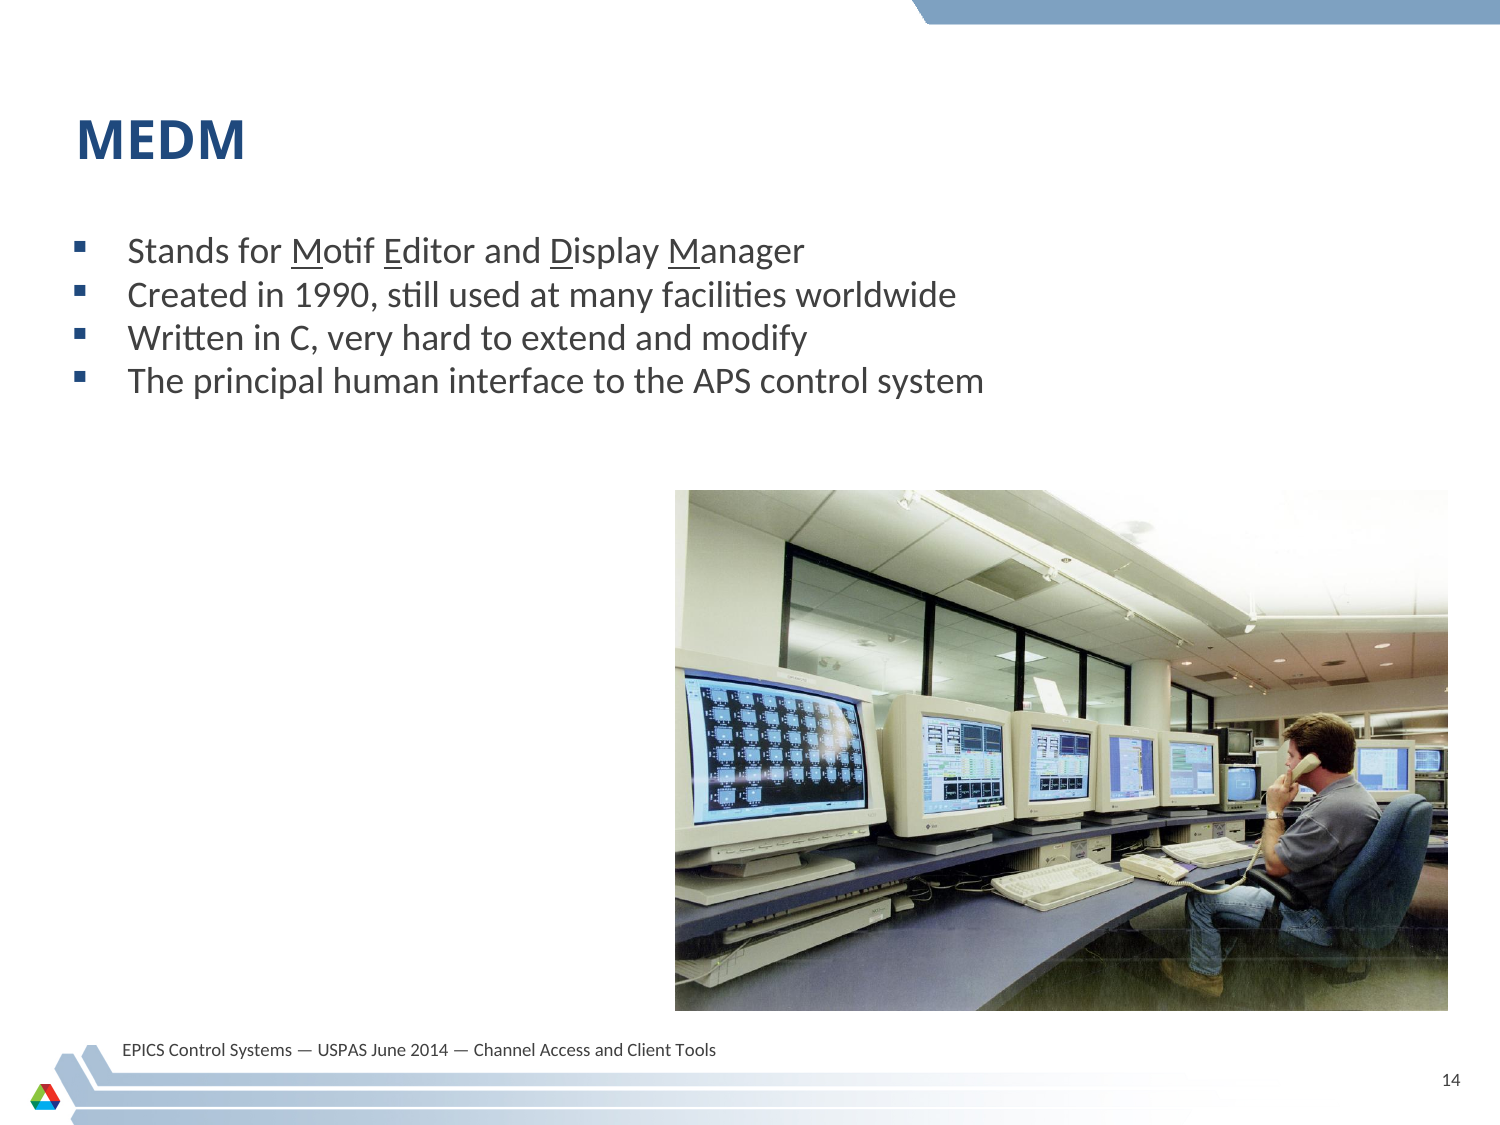

# MEDM
Stands for Motif Editor and Display Manager
Created in 1990, still used at many facilities worldwide
Written in C, very hard to extend and modify
The principal human interface to the APS control system
EPICS Control Systems — USPAS June 2014 — Channel Access and Client Tools
14